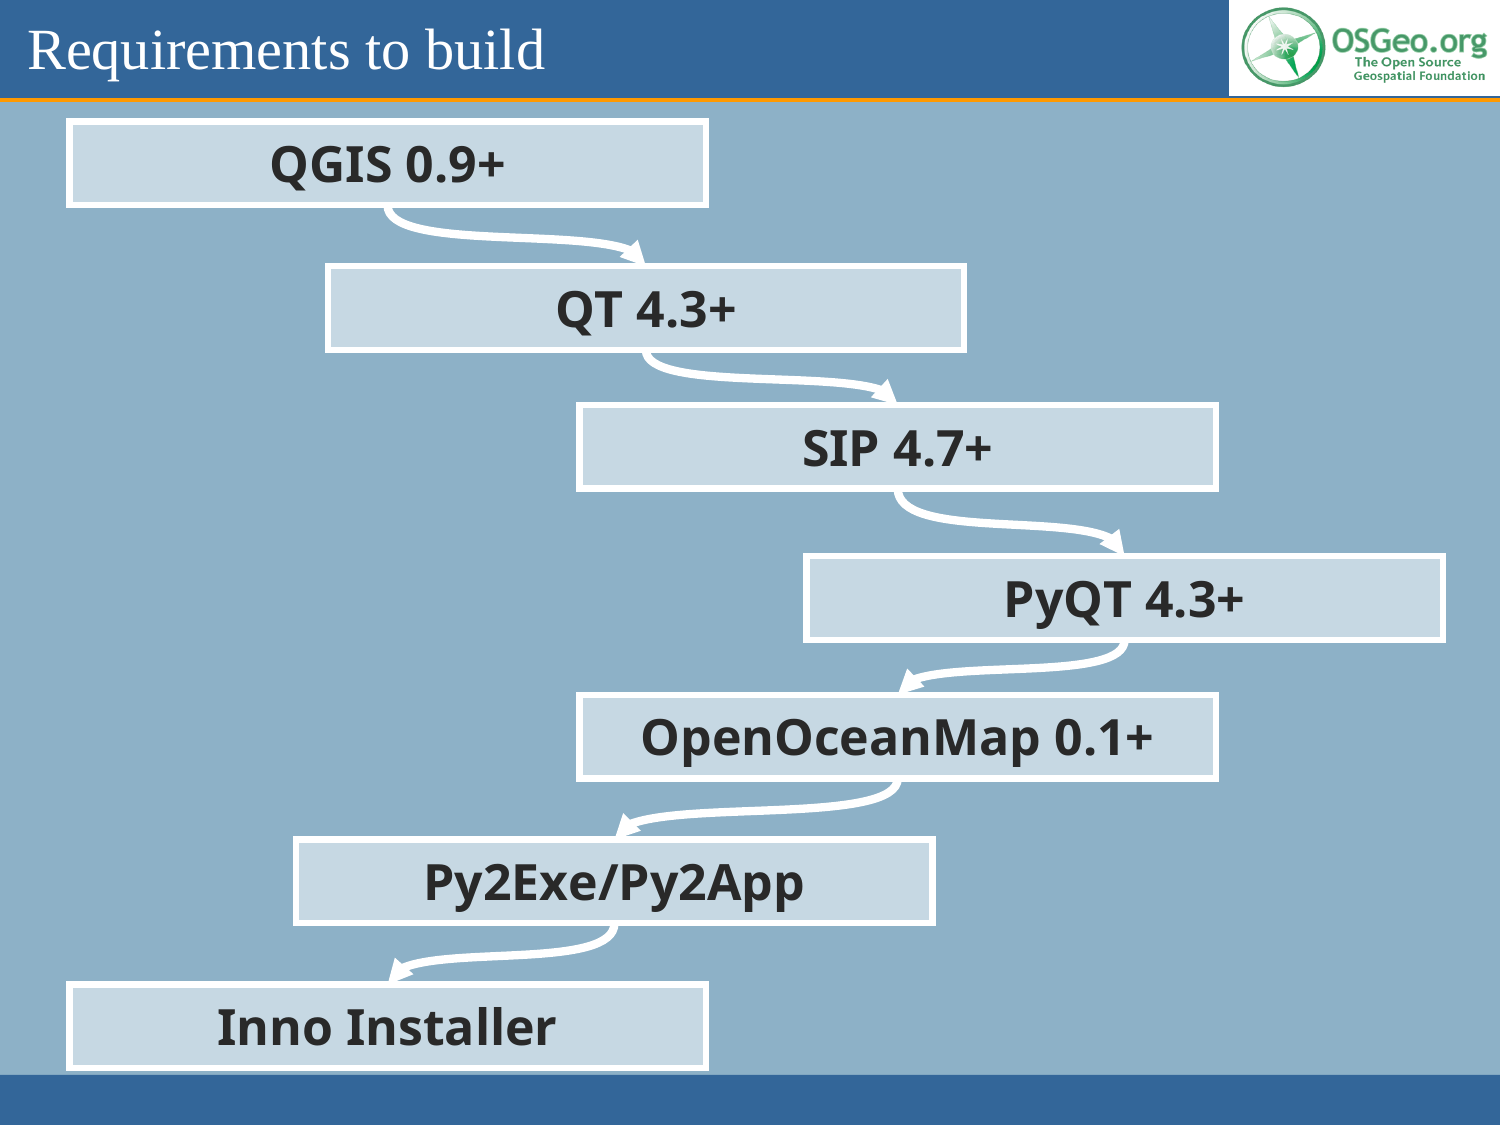

# Requirements to build
QGIS 0.9+
QT 4.3+
SIP 4.7+
PyQT 4.3+
OpenOceanMap 0.1+
Py2Exe/Py2App
Inno Installer